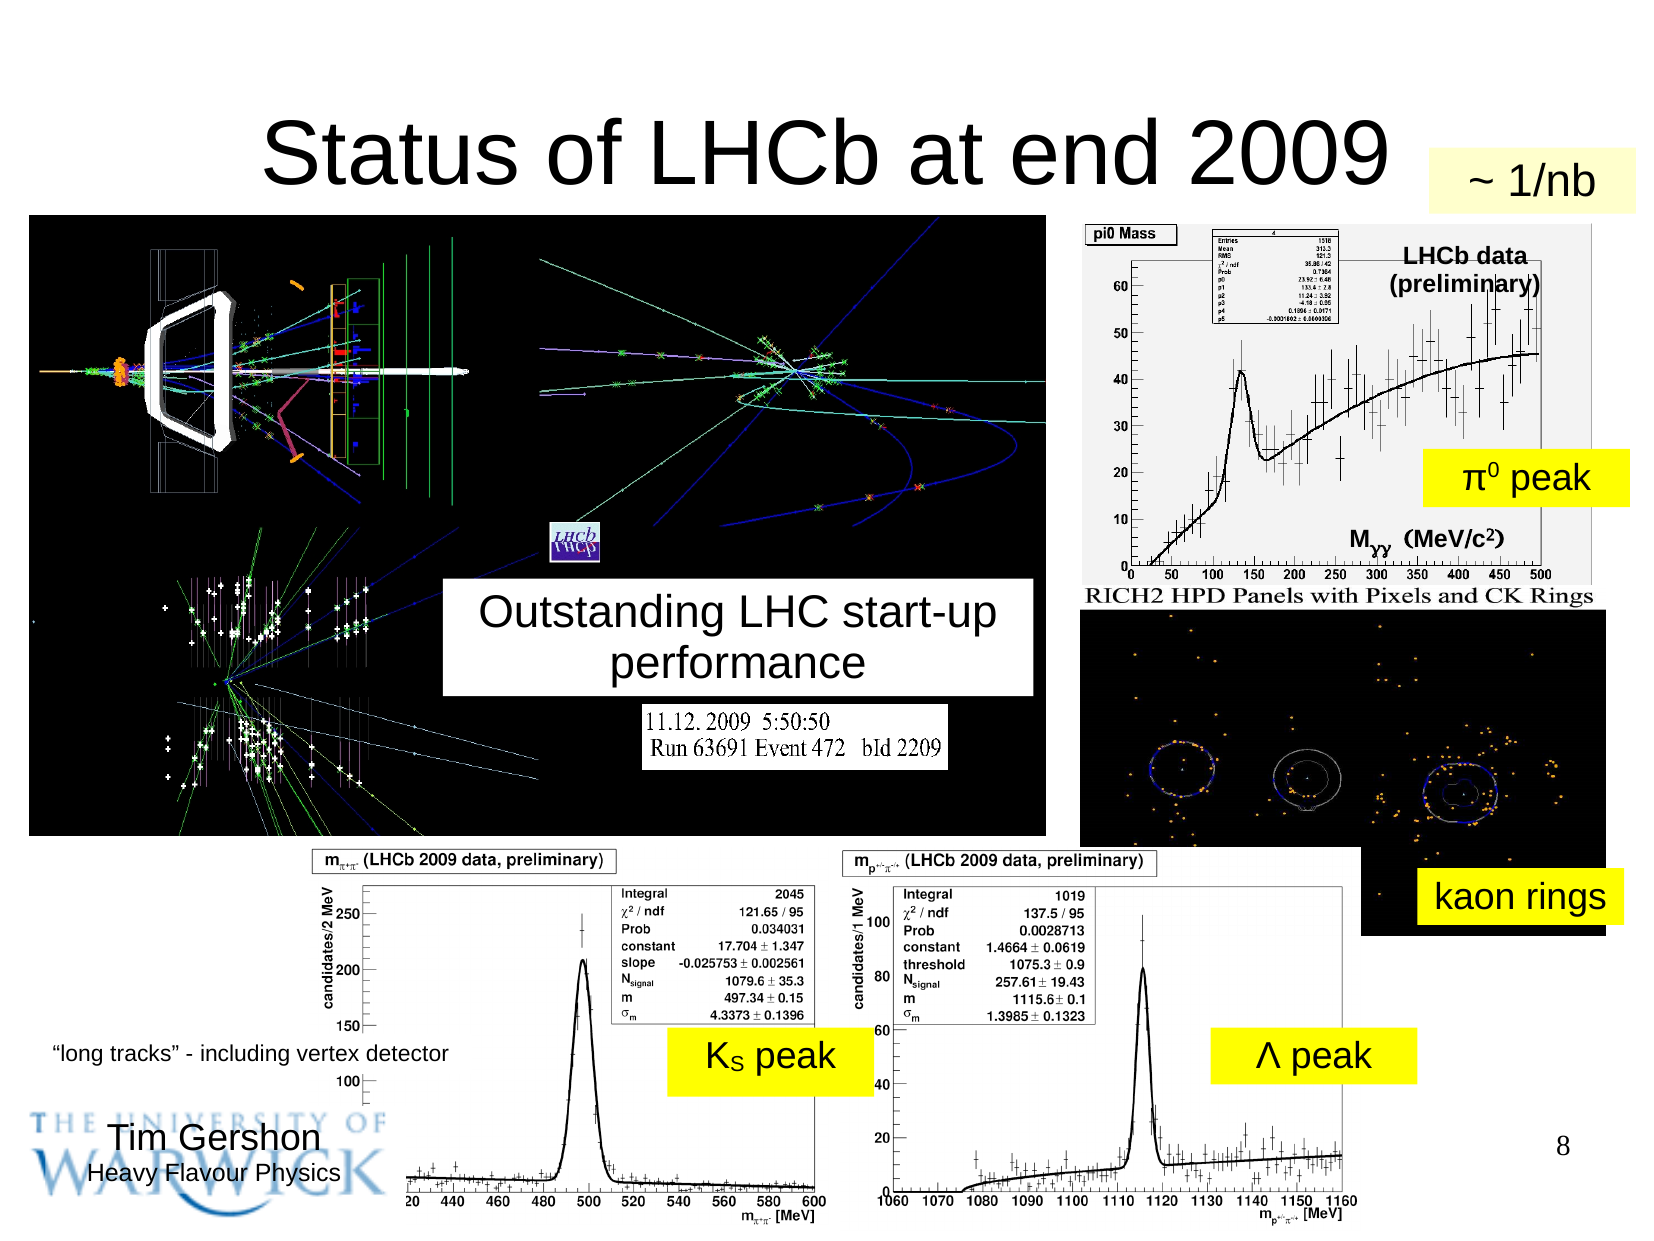

# Status of LHCb at end 2009
~ 1/nb
LHCb data
(preliminary)
π0 peak
Mgg (MeV/c2)
Outstanding LHC start-up performance
kaon rings
KS peak
Λ peak
“long tracks” - including vertex detector
Tim Gershon
Heavy Flavour Physics
8